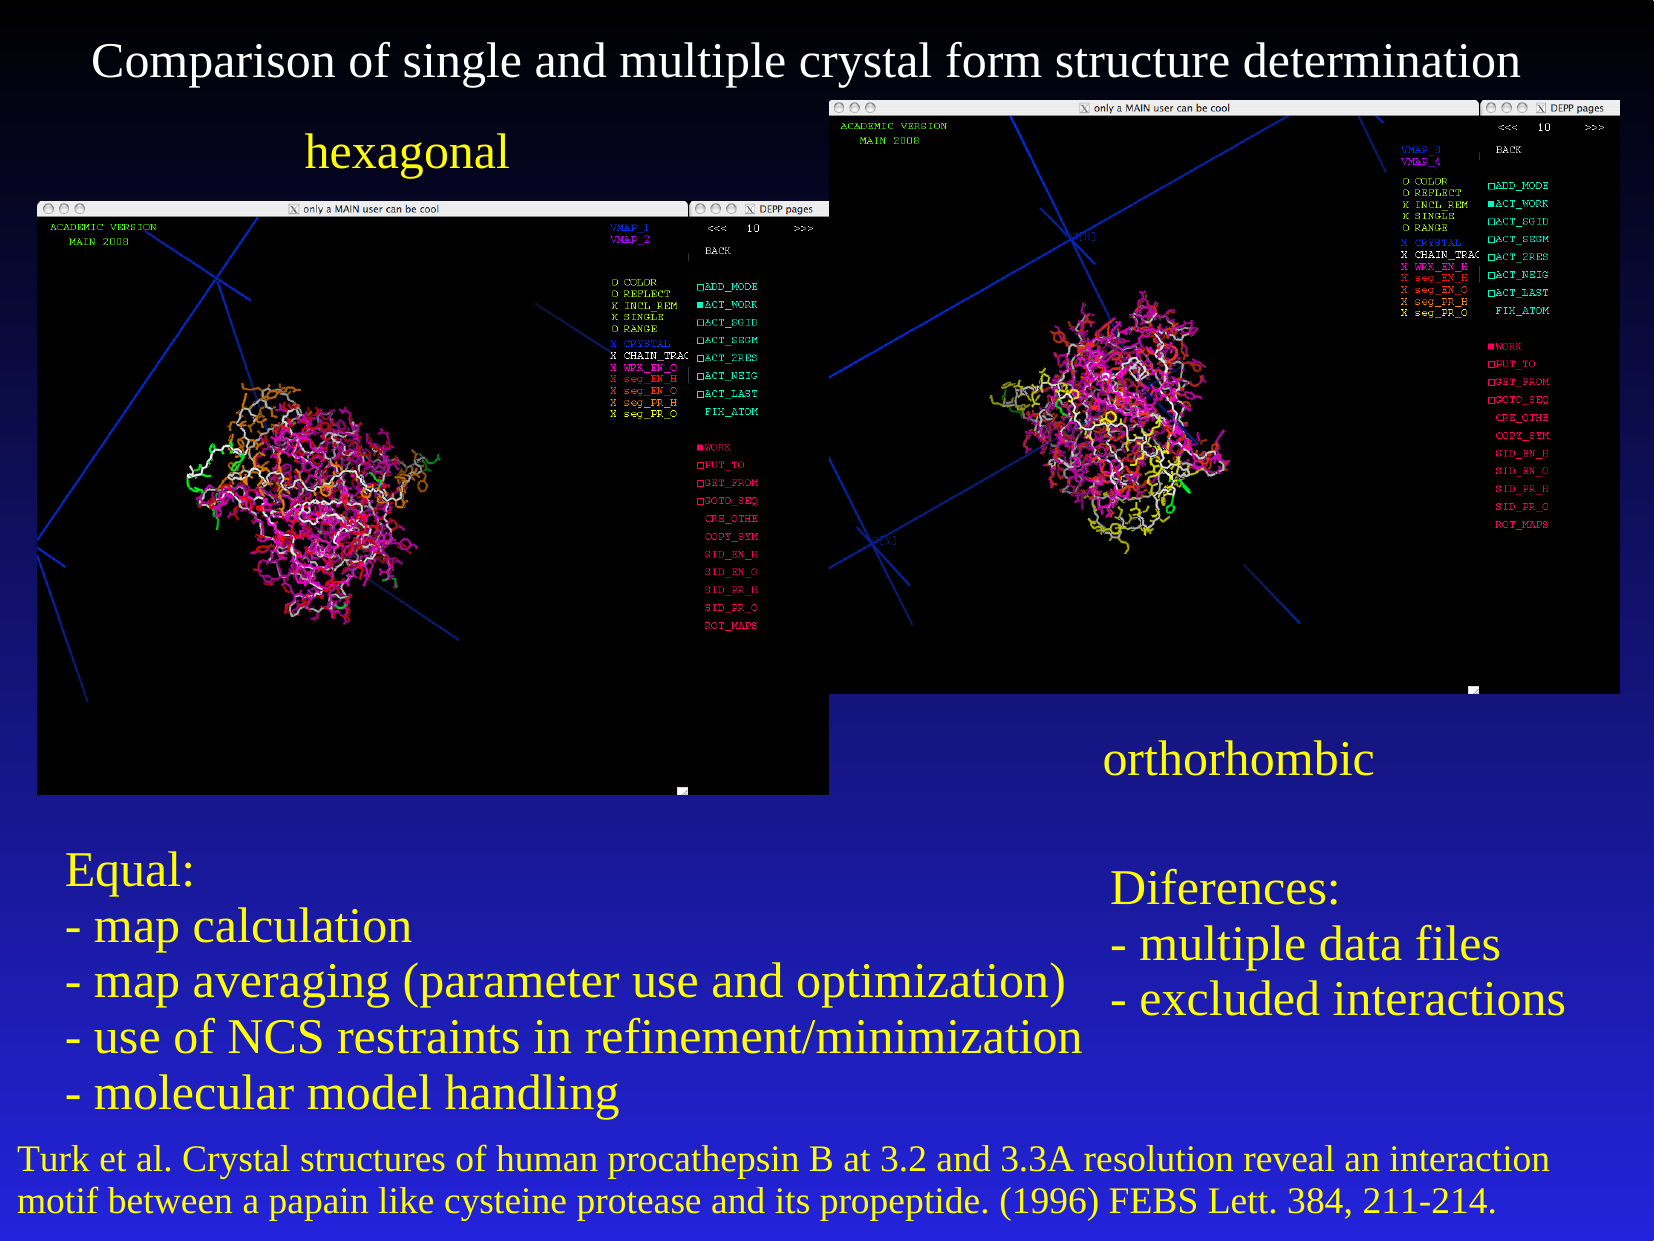

Comparison of single and multiple crystal form structure determination
hexagonal
orthorhombic
Equal:
- map calculation
- map averaging (parameter use and optimization)
- use of NCS restraints in refinement/minimization
- molecular model handling
Diferences:
- multiple data files
- excluded interactions
Turk et al. Crystal structures of human procathepsin B at 3.2 and 3.3A resolution reveal an interaction motif between a papain like cysteine protease and its propeptide. (1996) FEBS Lett. 384, 211-214.